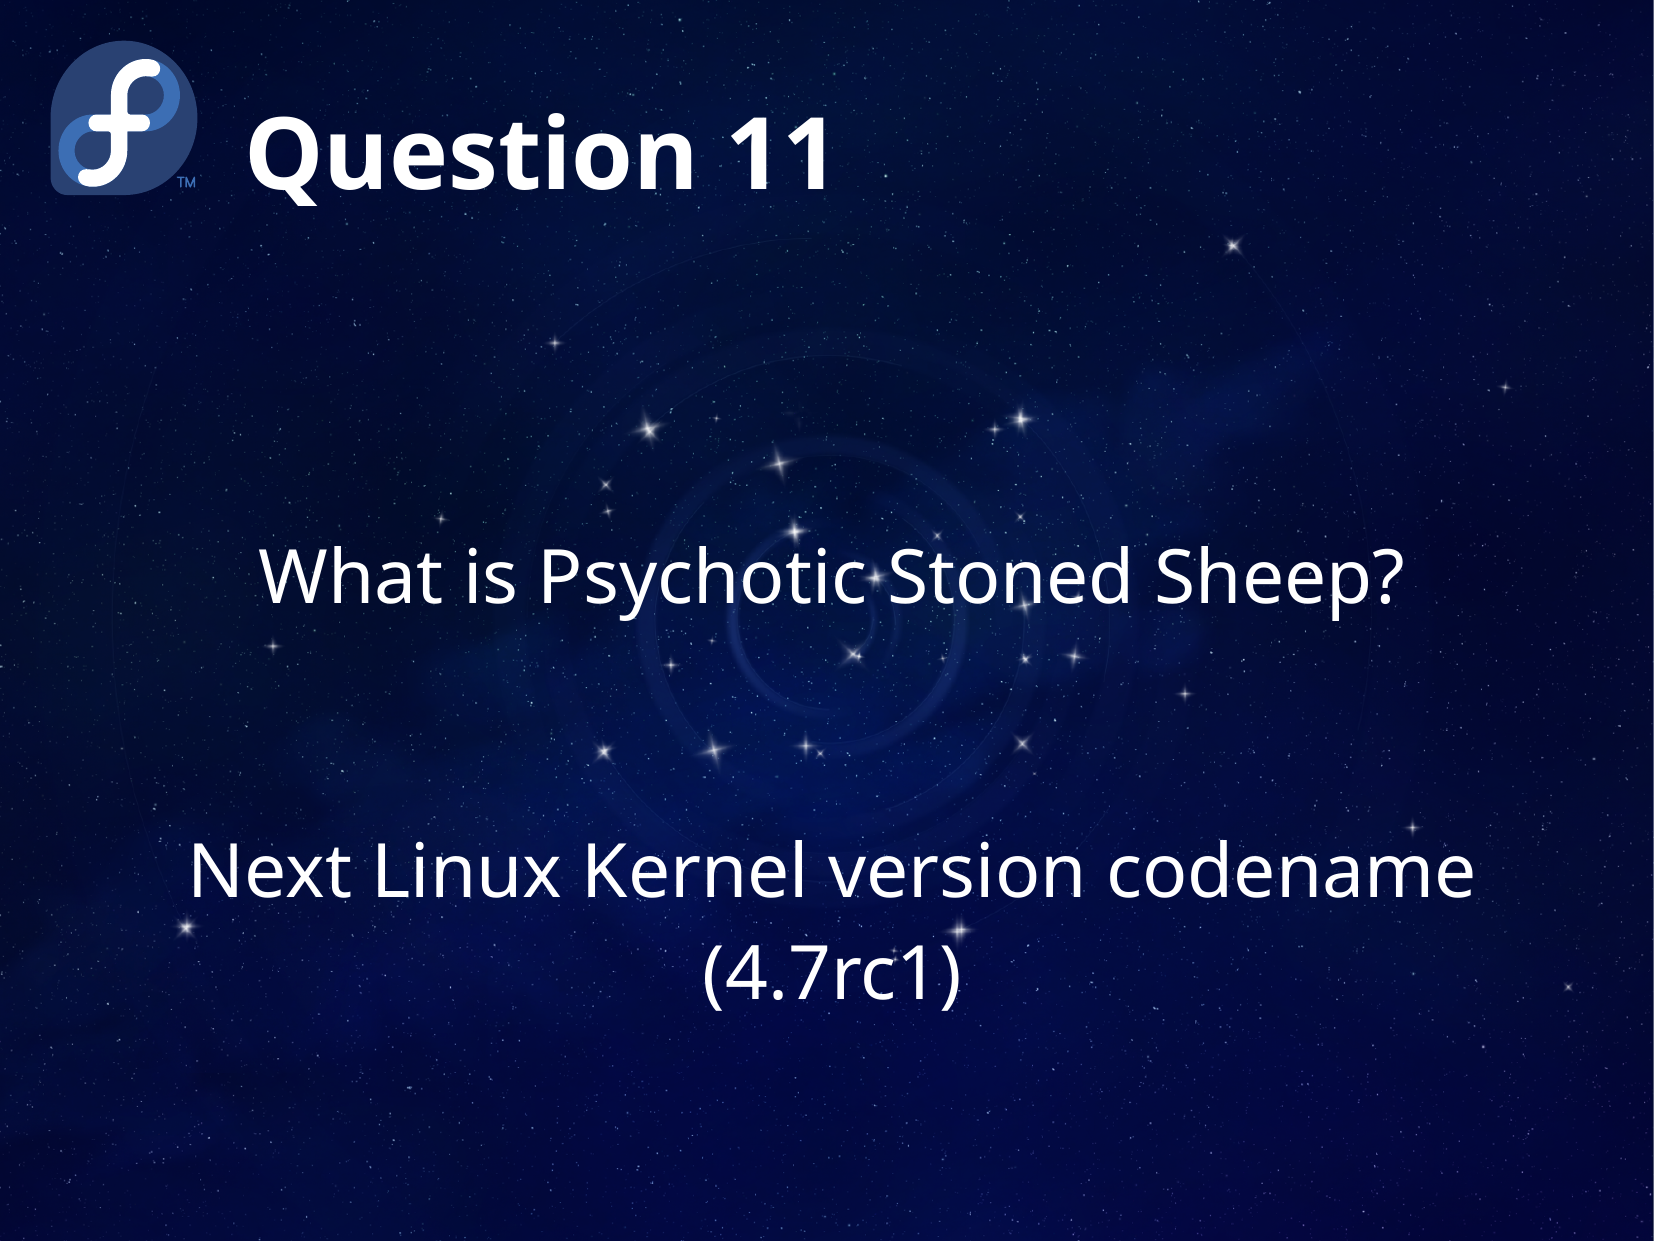

Question 11
What is Psychotic Stoned Sheep?
Next Linux Kernel version codename (4.7rc1)